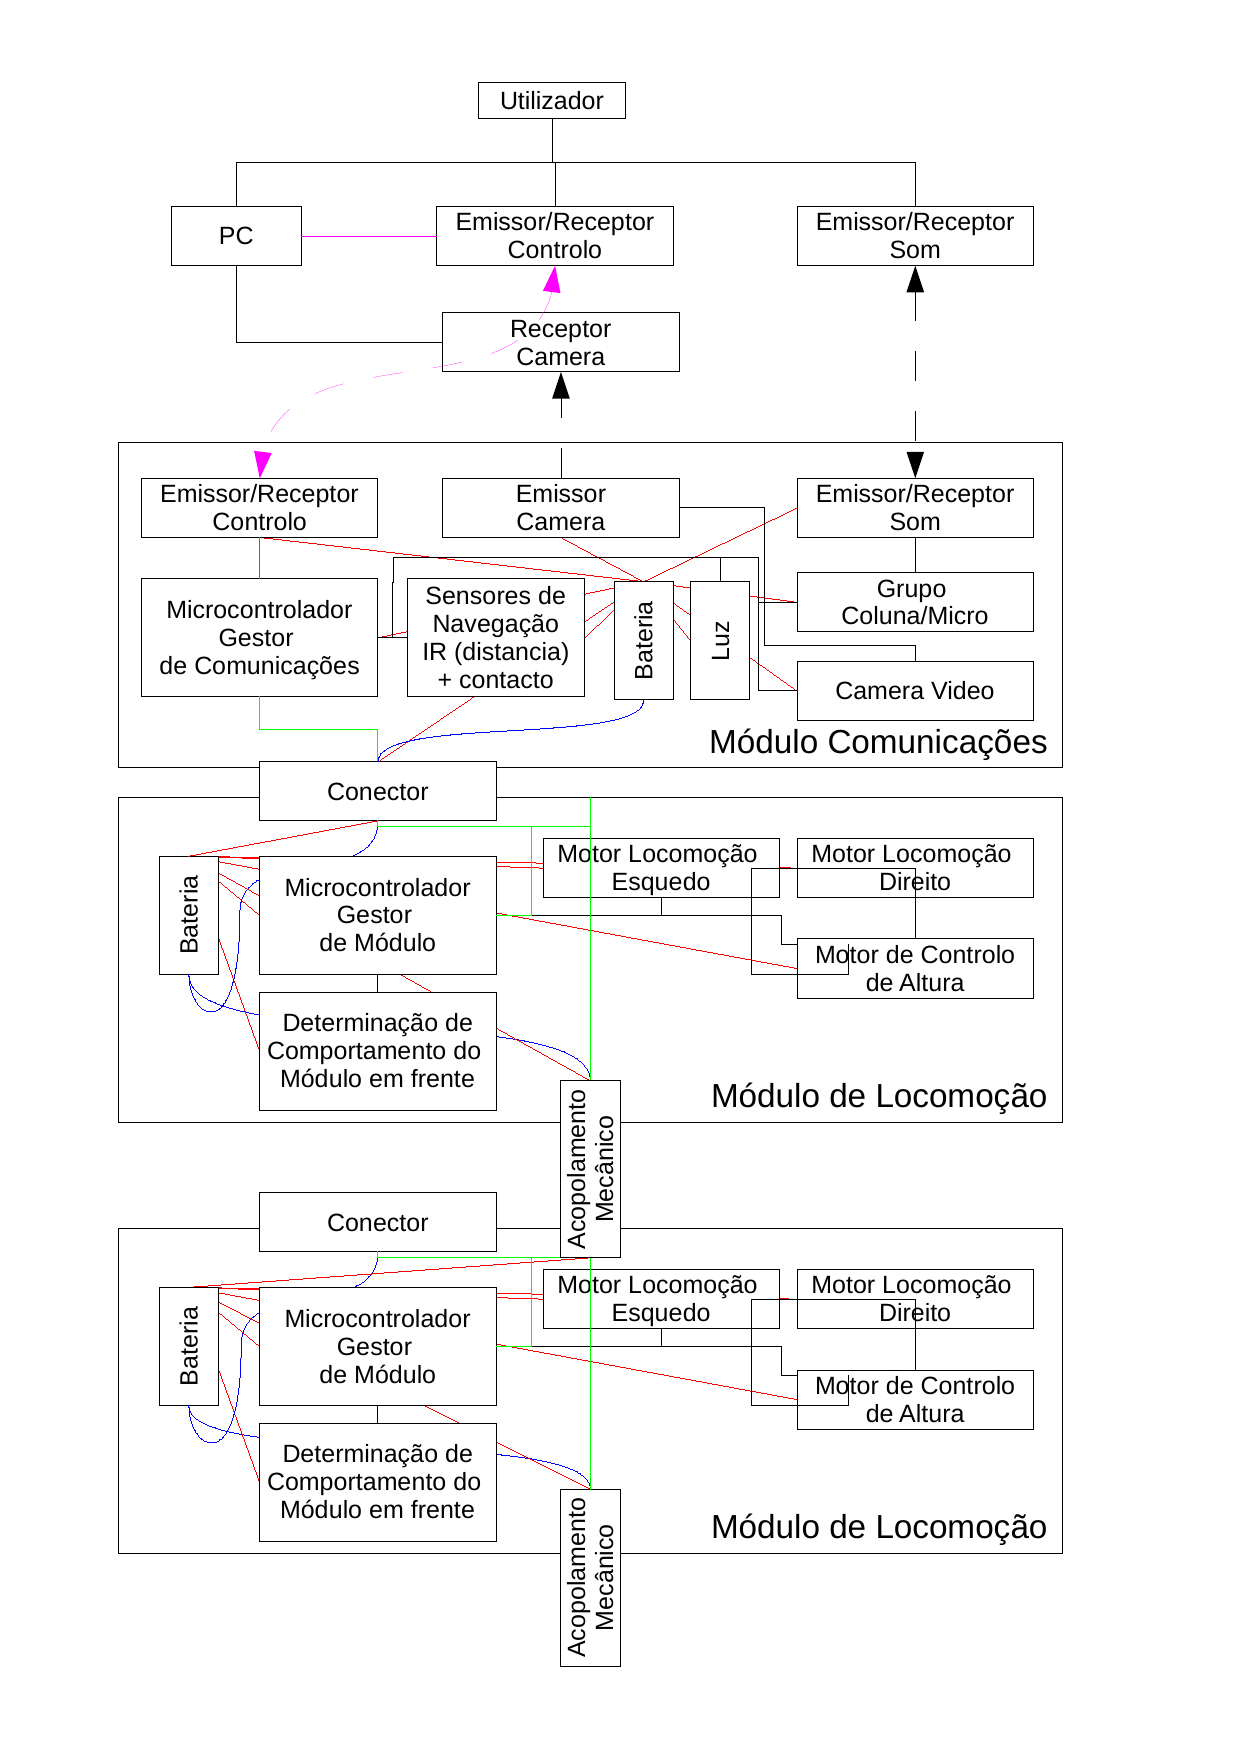

Utilizador
PC
Emissor/Receptor
Controlo
Emissor/Receptor
Som
Receptor
Camera
Módulo Comunicações
Emissor/Receptor
Controlo
Emissor
Camera
Emissor/Receptor
Som
Grupo
Coluna/Micro
Microcontrolador
Gestor
de Comunicações
Sensores de
Navegação
IR (distancia)
+ contacto
Bateria
Luz
Camera Video
Conector
Módulo de Locomoção
Motor Locomoção
Esquedo
Motor Locomoção
Direito
Microcontrolador
Gestor
de Módulo
Bateria
Motor de Controlo
de Altura
Determinação de
Comportamento do
Módulo em frente
Acopolamento
Mecânico
Conector
Módulo de Locomoção
Motor Locomoção
Esquedo
Motor Locomoção
Direito
Microcontrolador
Gestor
de Módulo
Bateria
Motor de Controlo
de Altura
Determinação de
Comportamento do
Módulo em frente
Acopolamento
Mecânico